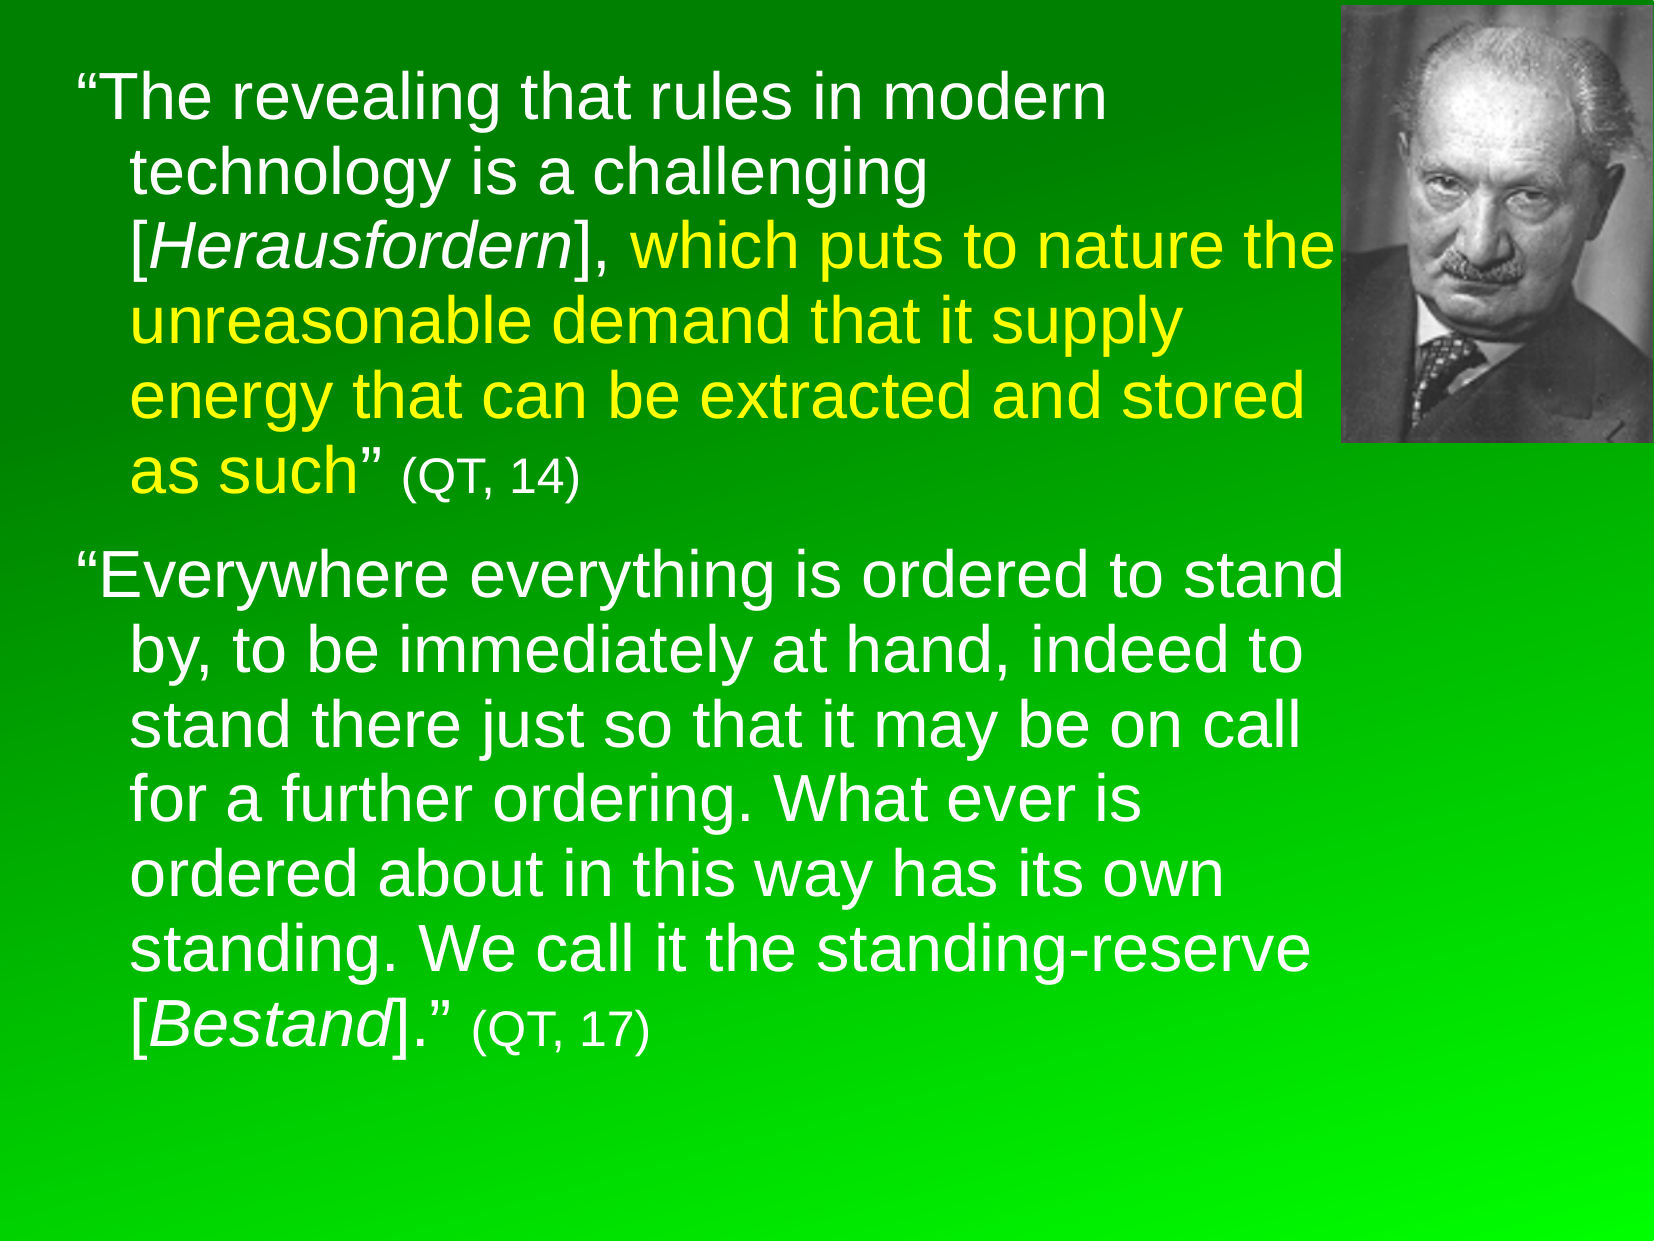

# “The revealing that rules in modern technology is a challenging [Herausfordern], which puts to nature the unreasonable demand that it supply energy that can be extracted and stored as such” (QT, 14)
“Everywhere everything is ordered to stand by, to be immediately at hand, indeed to stand there just so that it may be on call for a further ordering. What ever is ordered about in this way has its own standing. We call it the standing-reserve [Bestand].” (QT, 17)